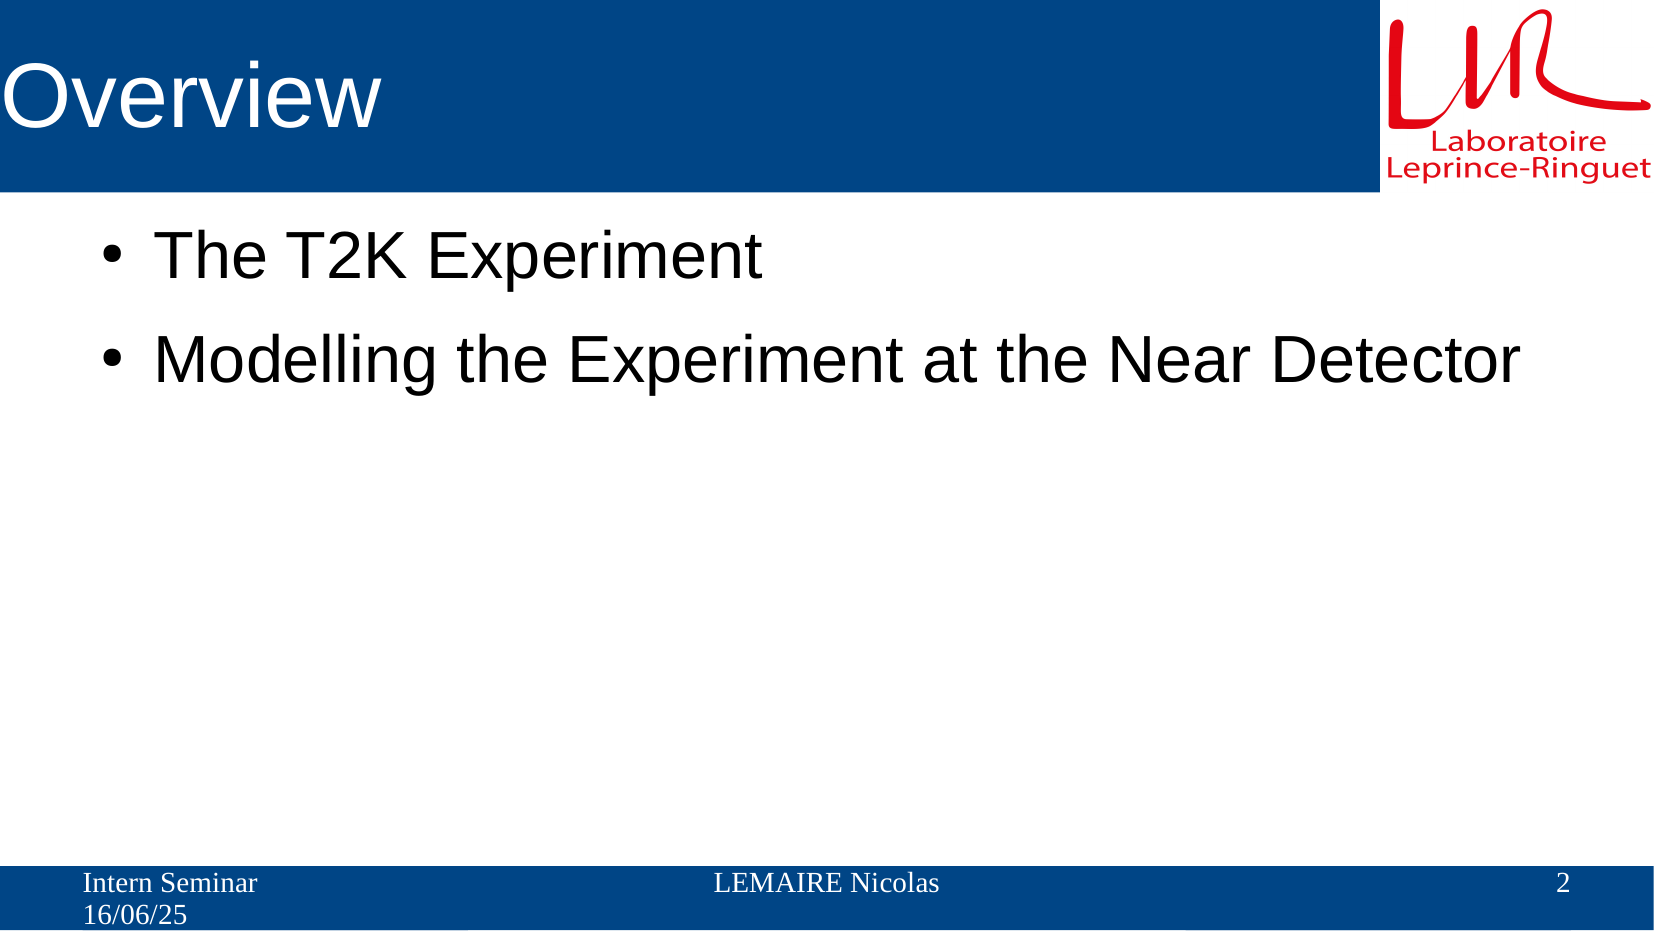

# Overview
The T2K Experiment
Modelling the Experiment at the Near Detector
2